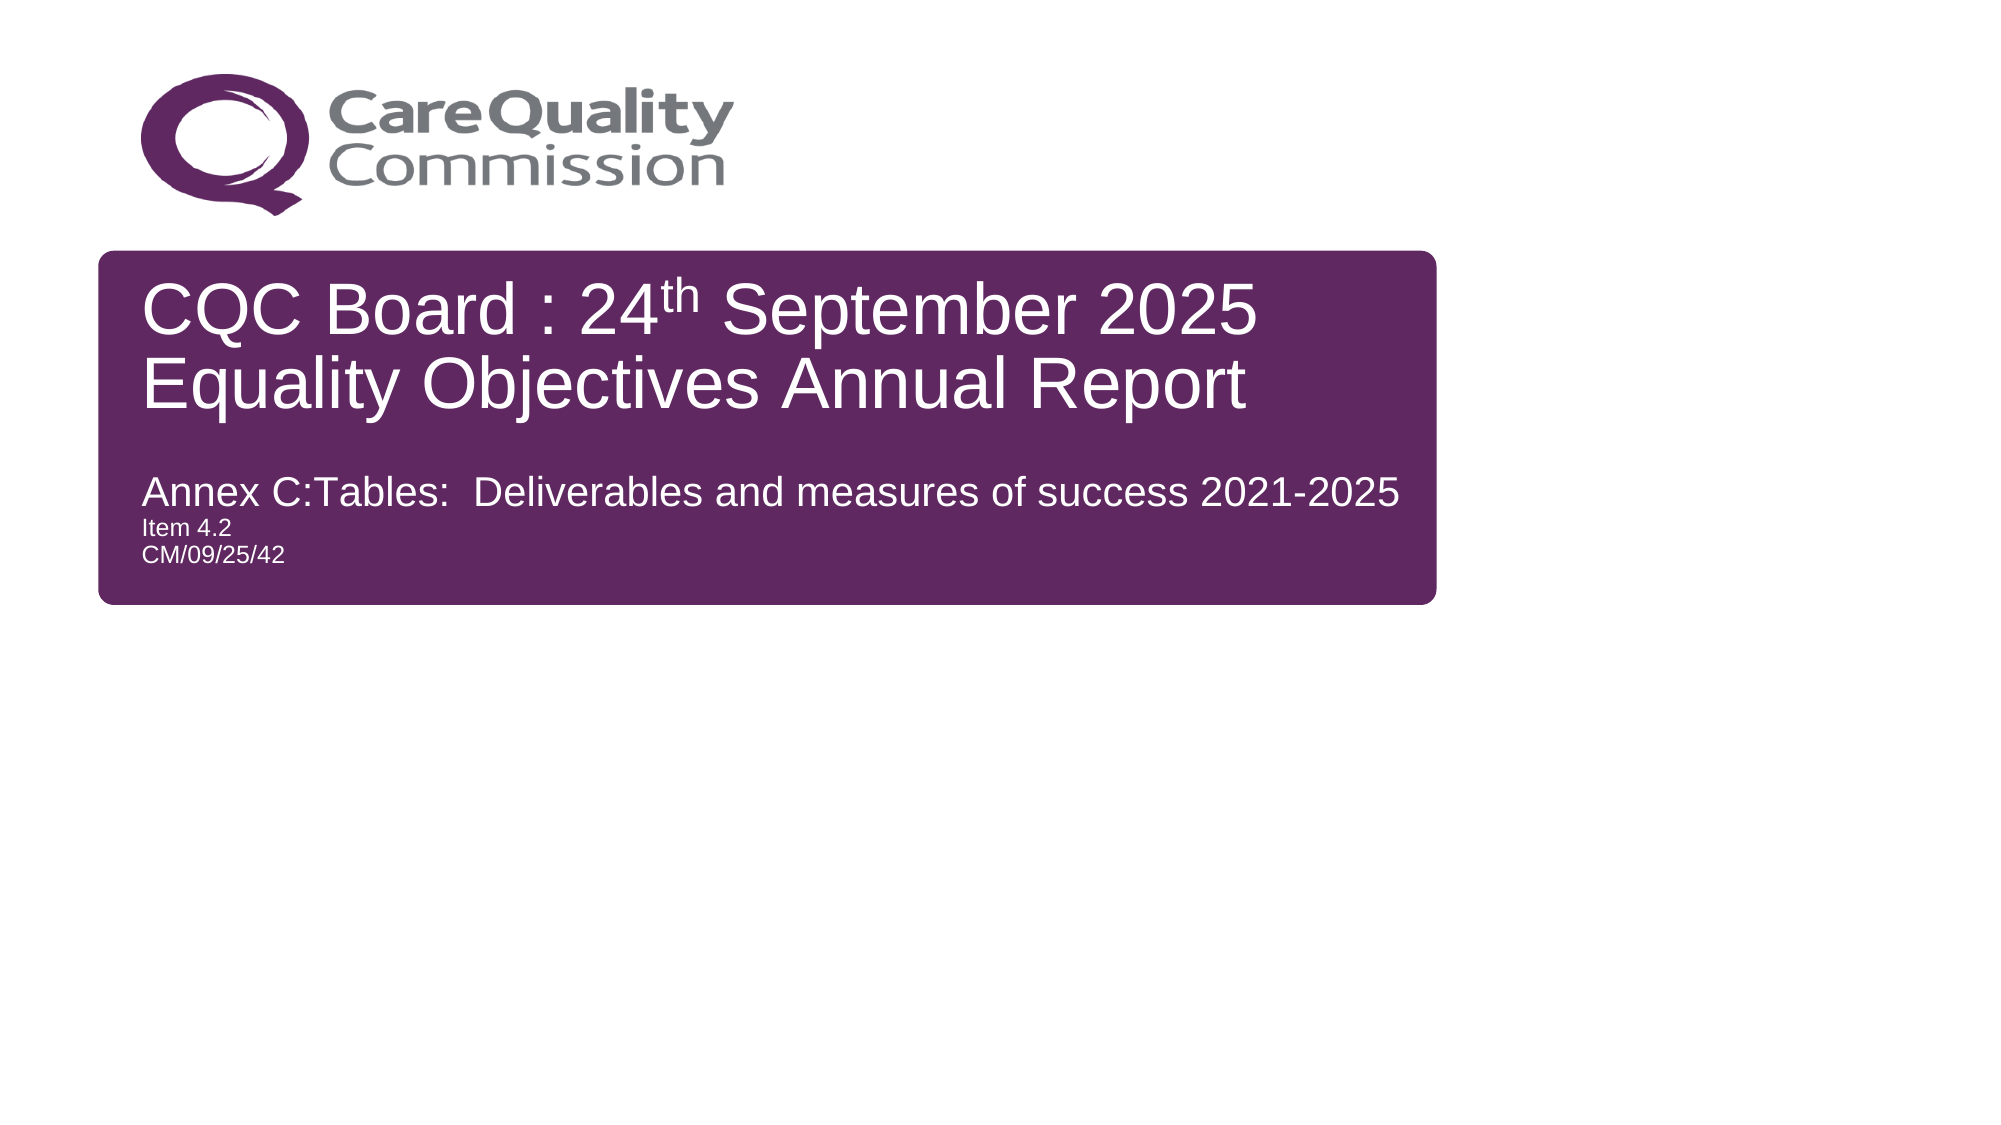

# CQC Board : 24th September 2025 Equality Objectives Annual Report
Annex C:Tables: Deliverables and measures of success 2021-2025
Item 4.2
CM/09/25/42